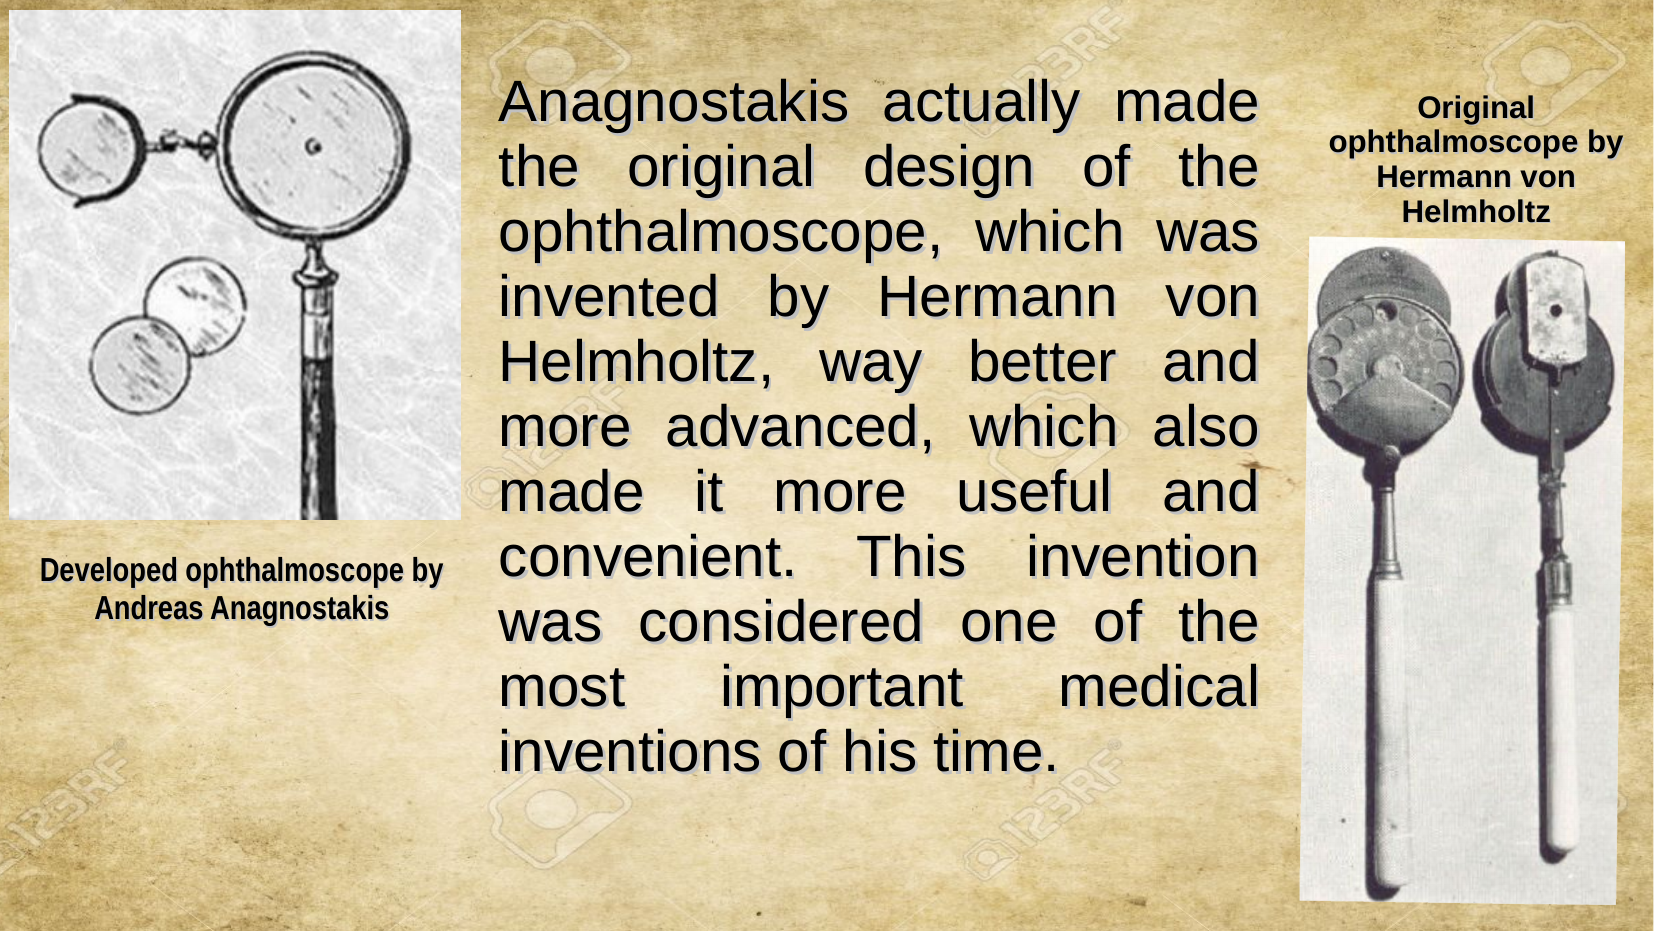

Anagnostakis actually made the original design of the ophthalmoscope, which was invented by Hermann von Helmholtz, way better and more advanced, which also made it more useful and convenient. This invention was considered one of the most important medical inventions of his time.
Original ophthalmoscope by Hermann von Helmholtz
Developed ophthalmoscope by Andreas Anagnostakis